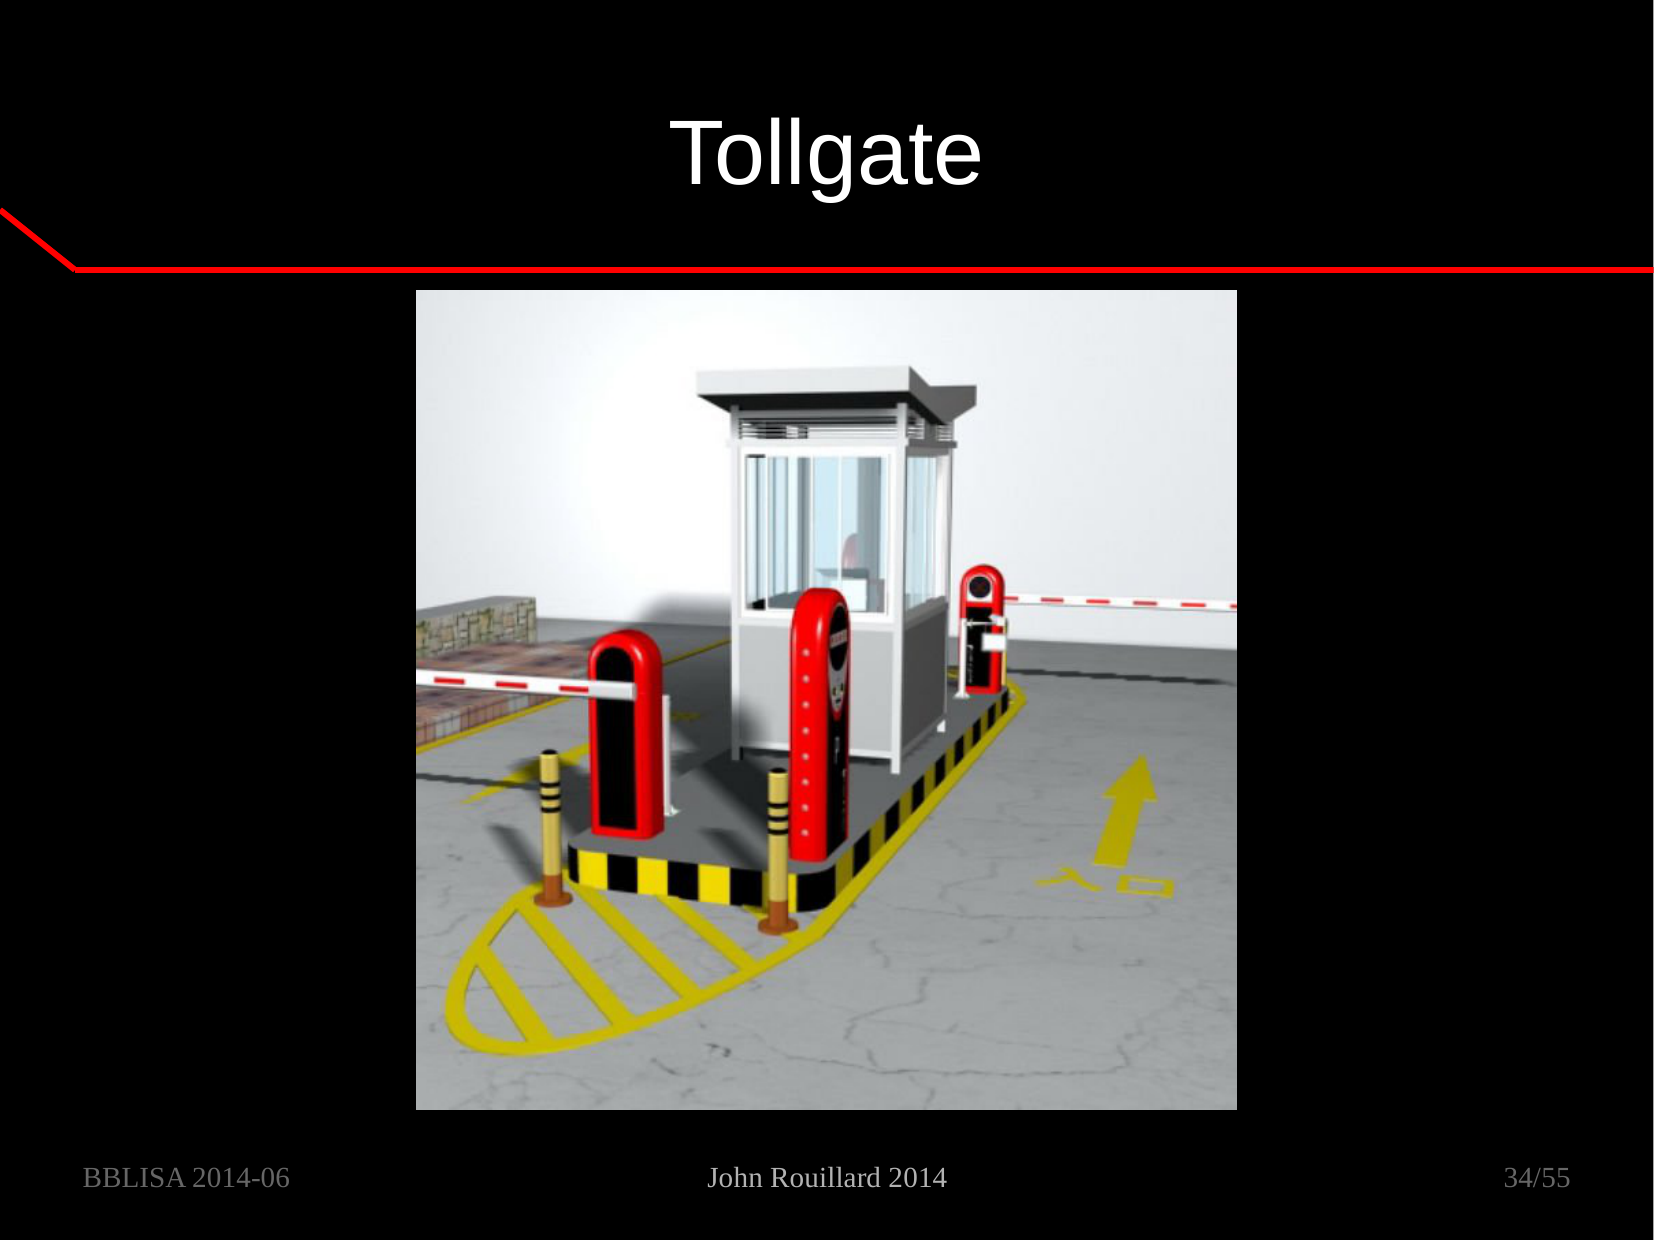

# Tollgate
BBLISA 2014-06
John Rouillard 2014
34